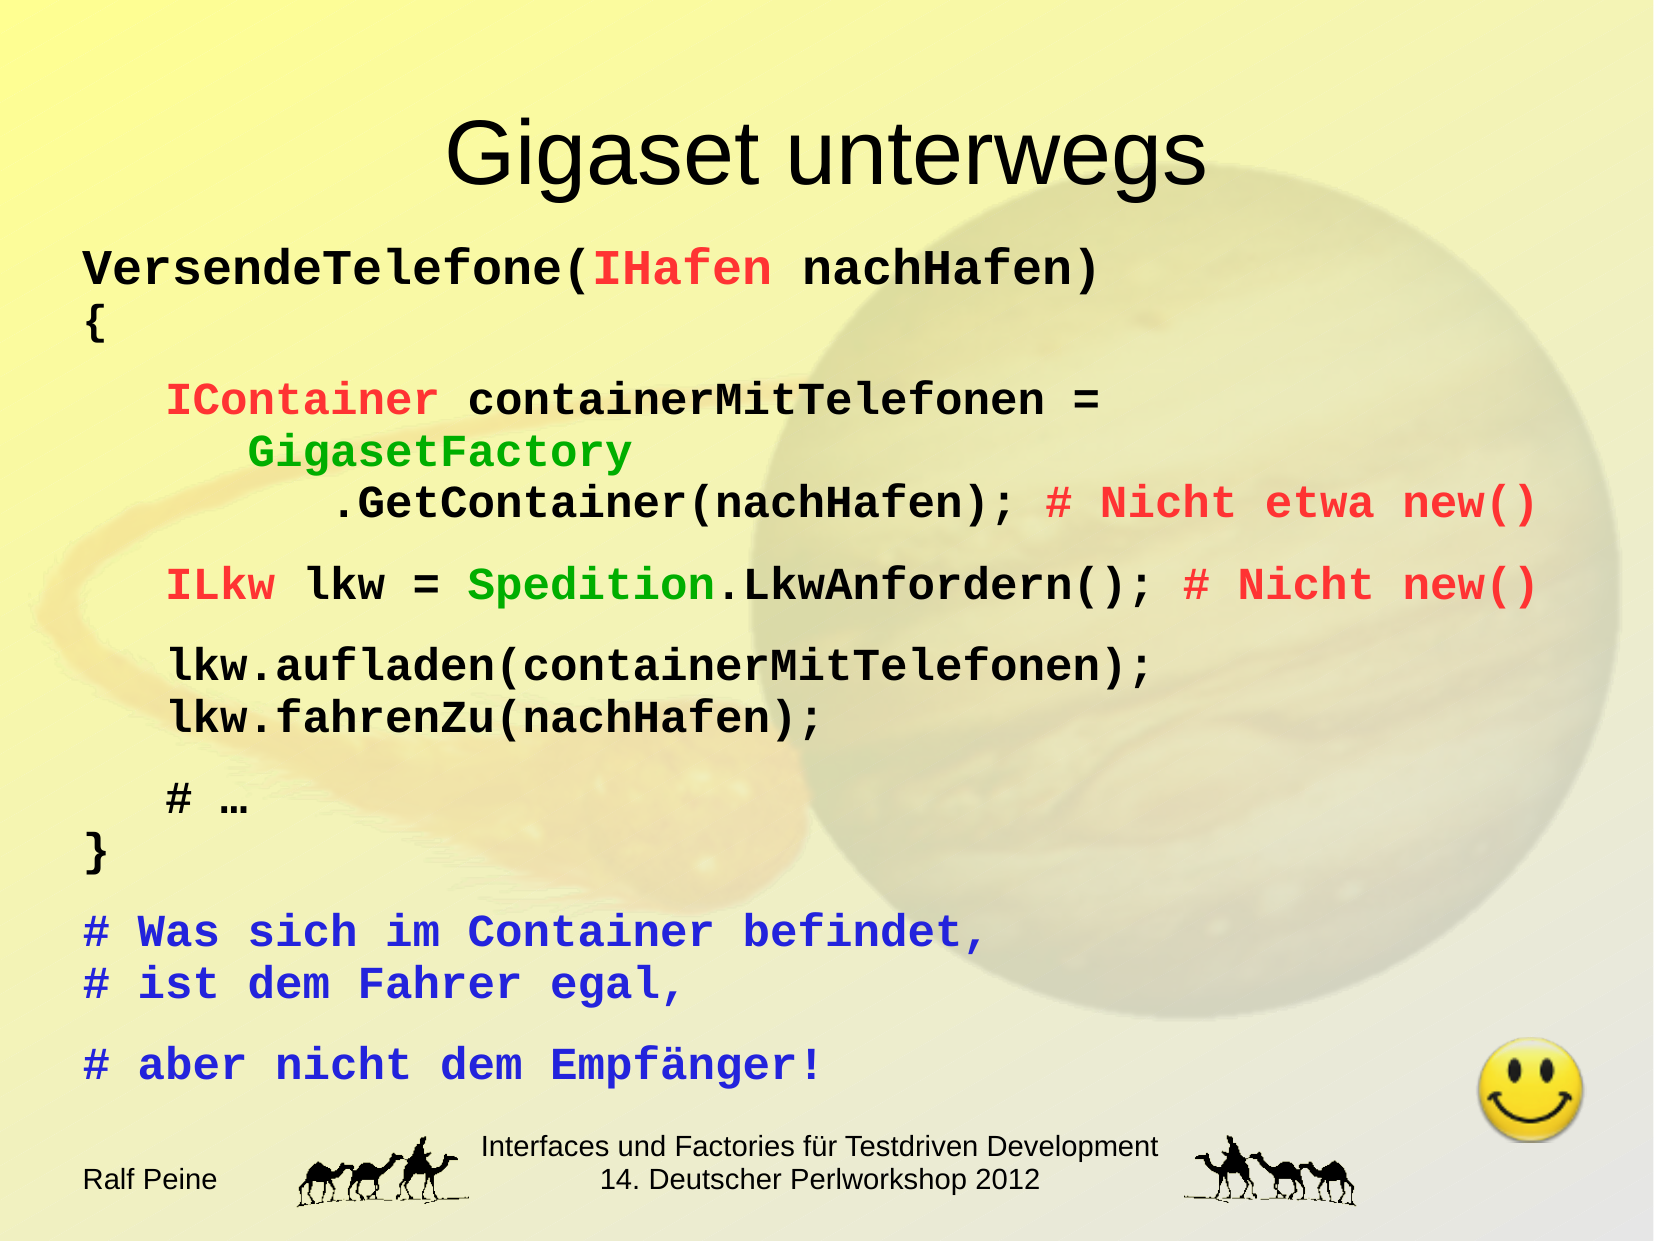

# Gigaset unterwegs
VersendeTelefone(IHafen nachHafen)
{
 IContainer containerMitTelefonen =
 GigasetFactory
 .GetContainer(nachHafen); # Nicht etwa new()
 ILkw lkw = Spedition.LkwAnfordern(); # Nicht new()
 lkw.aufladen(containerMitTelefonen);
 lkw.fahrenZu(nachHafen);
 # …
}
# Was sich im Container befindet, # ist dem Fahrer egal,
# aber nicht dem Empfänger!